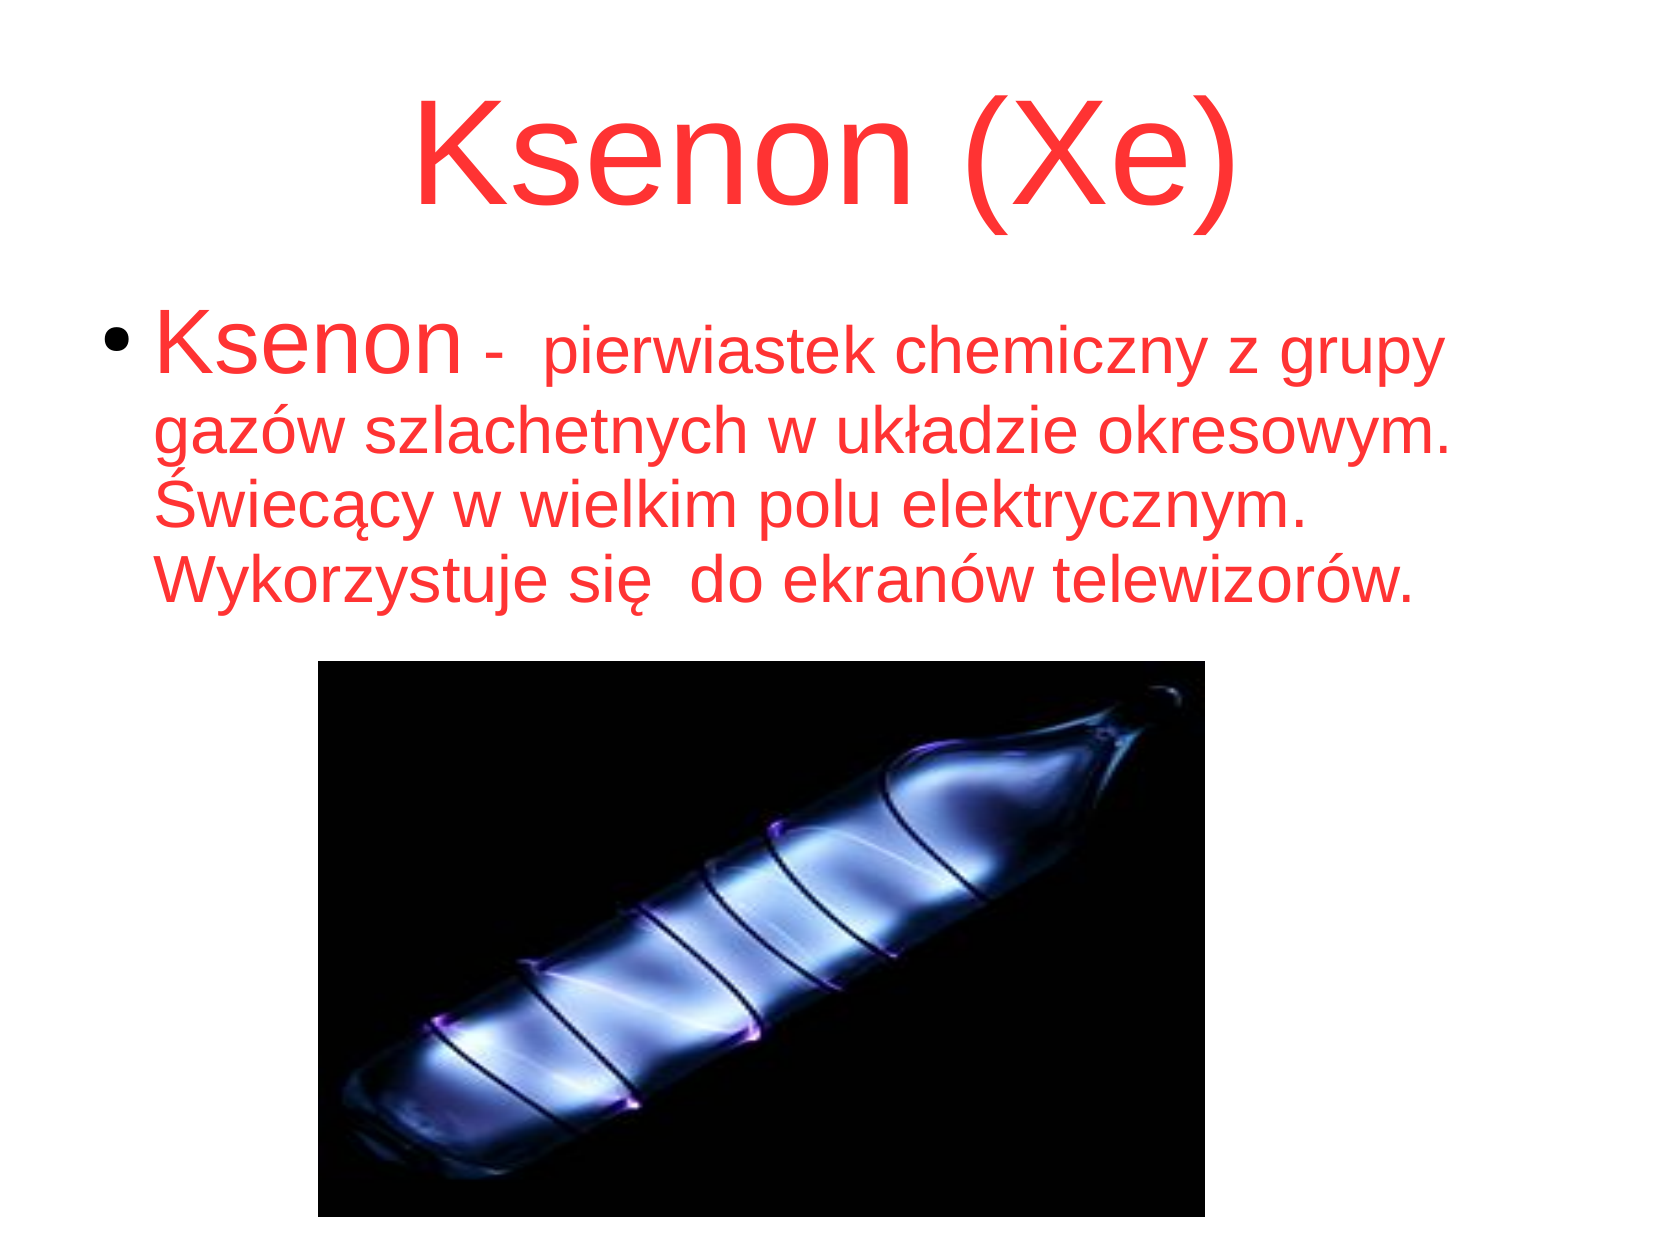

# Ksenon (Xe)
Ksenon - pierwiastek chemiczny z grupy gazów szlachetnych w układzie okresowym. Świecący w wielkim polu elektrycznym. Wykorzystuje się do ekranów telewizorów.